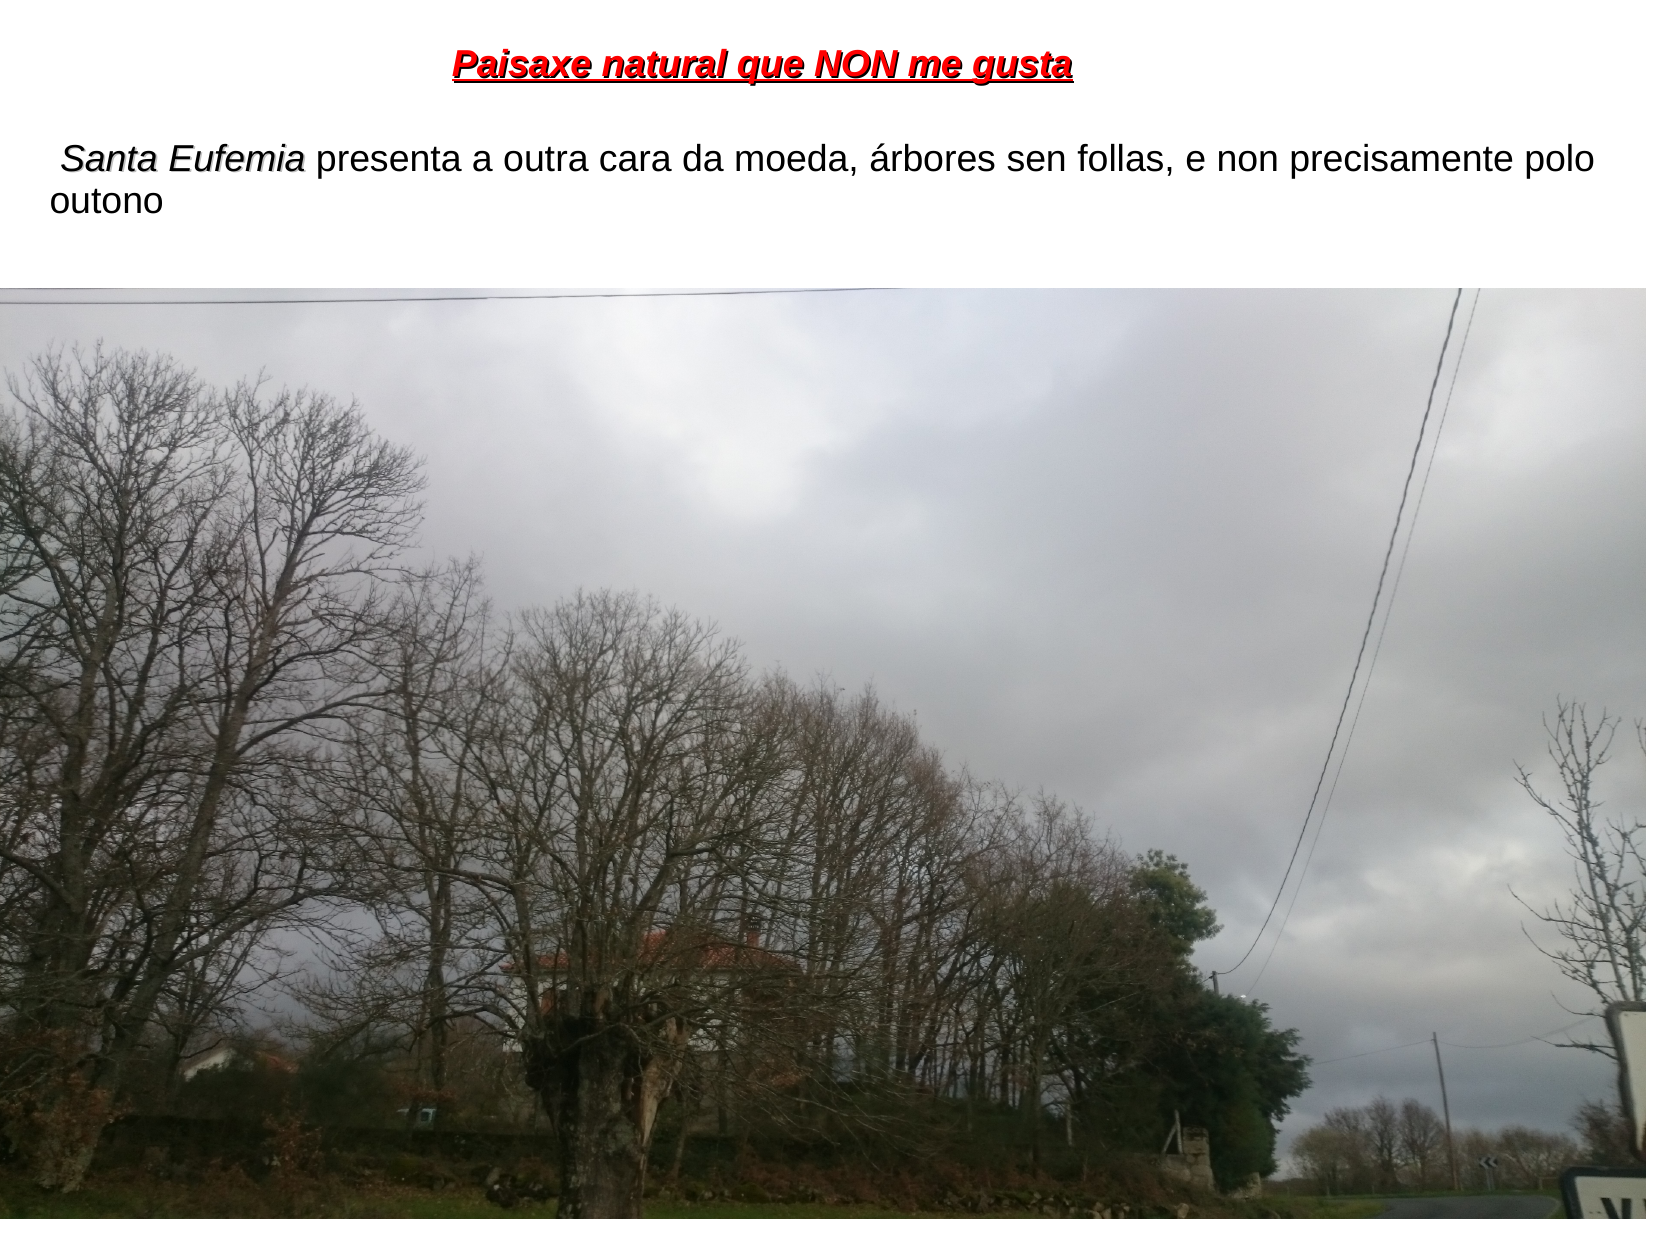

Paisaxe natural que NON me gusta
 Santa Eufemia presenta a outra cara da moeda, árbores sen follas, e non precisamente polo outono